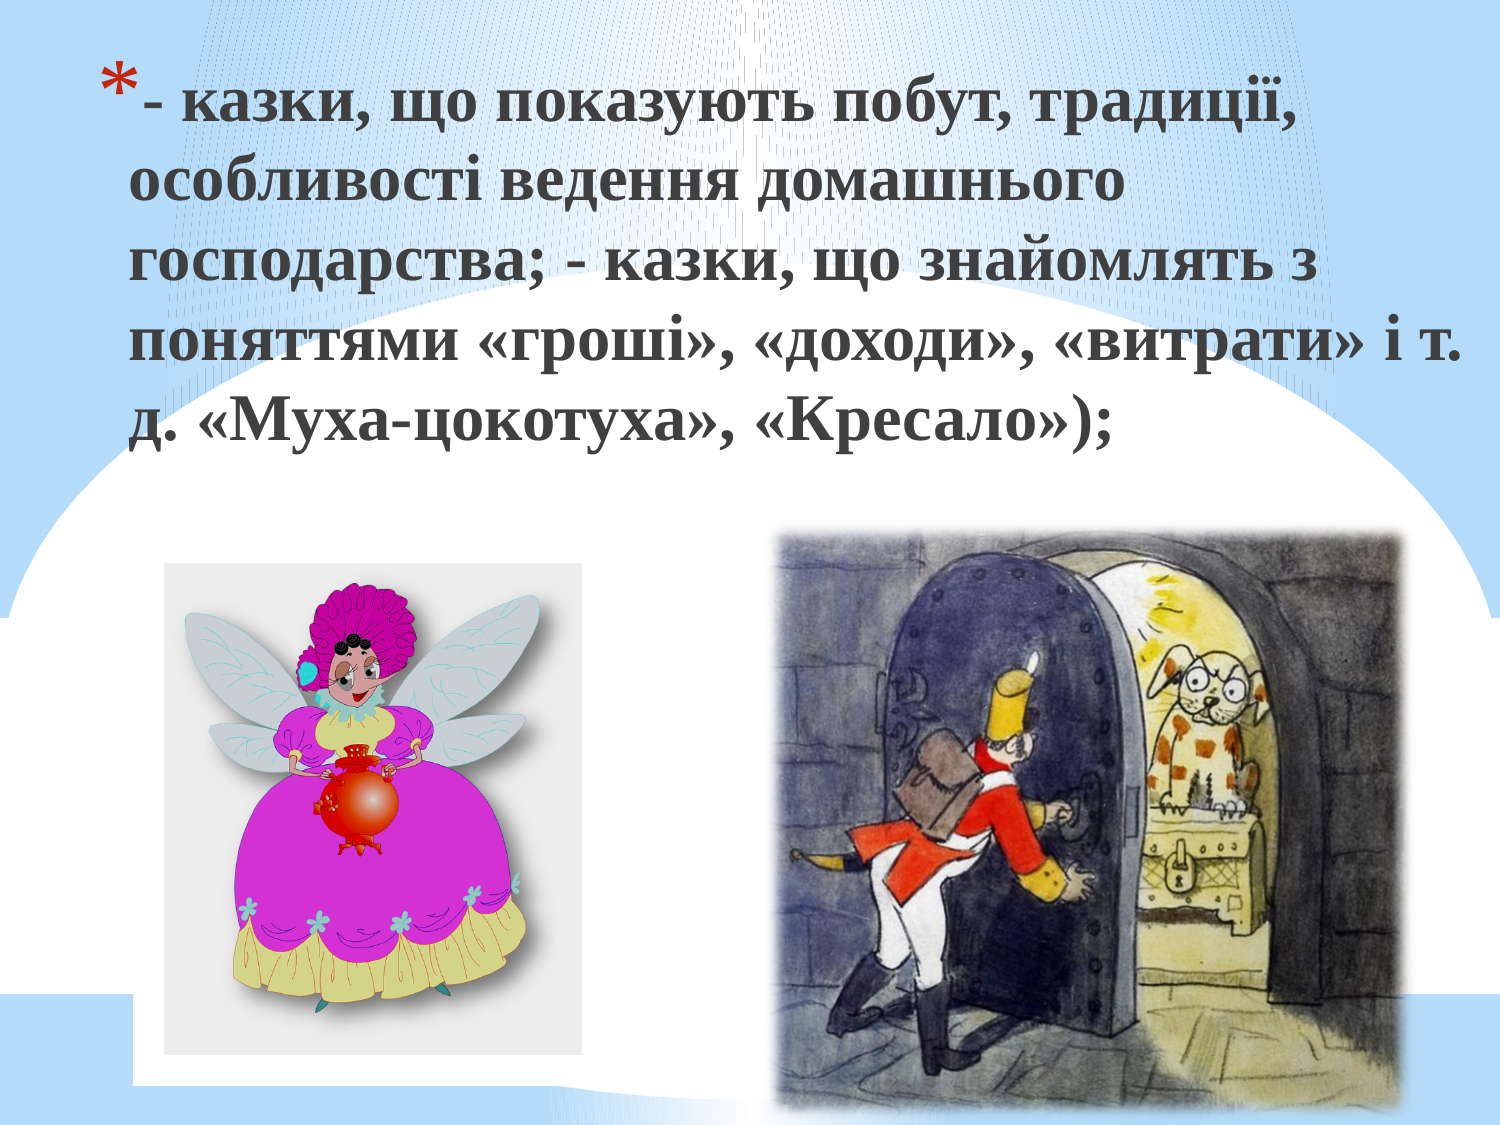

# - казки, що показують побут, традиції, особливості ведення домашнього господарства; - казки, що знайомлять з поняттями «гроші», «доходи», «витрати» і т. д. «Муха-цокотуха», «Кресало»);